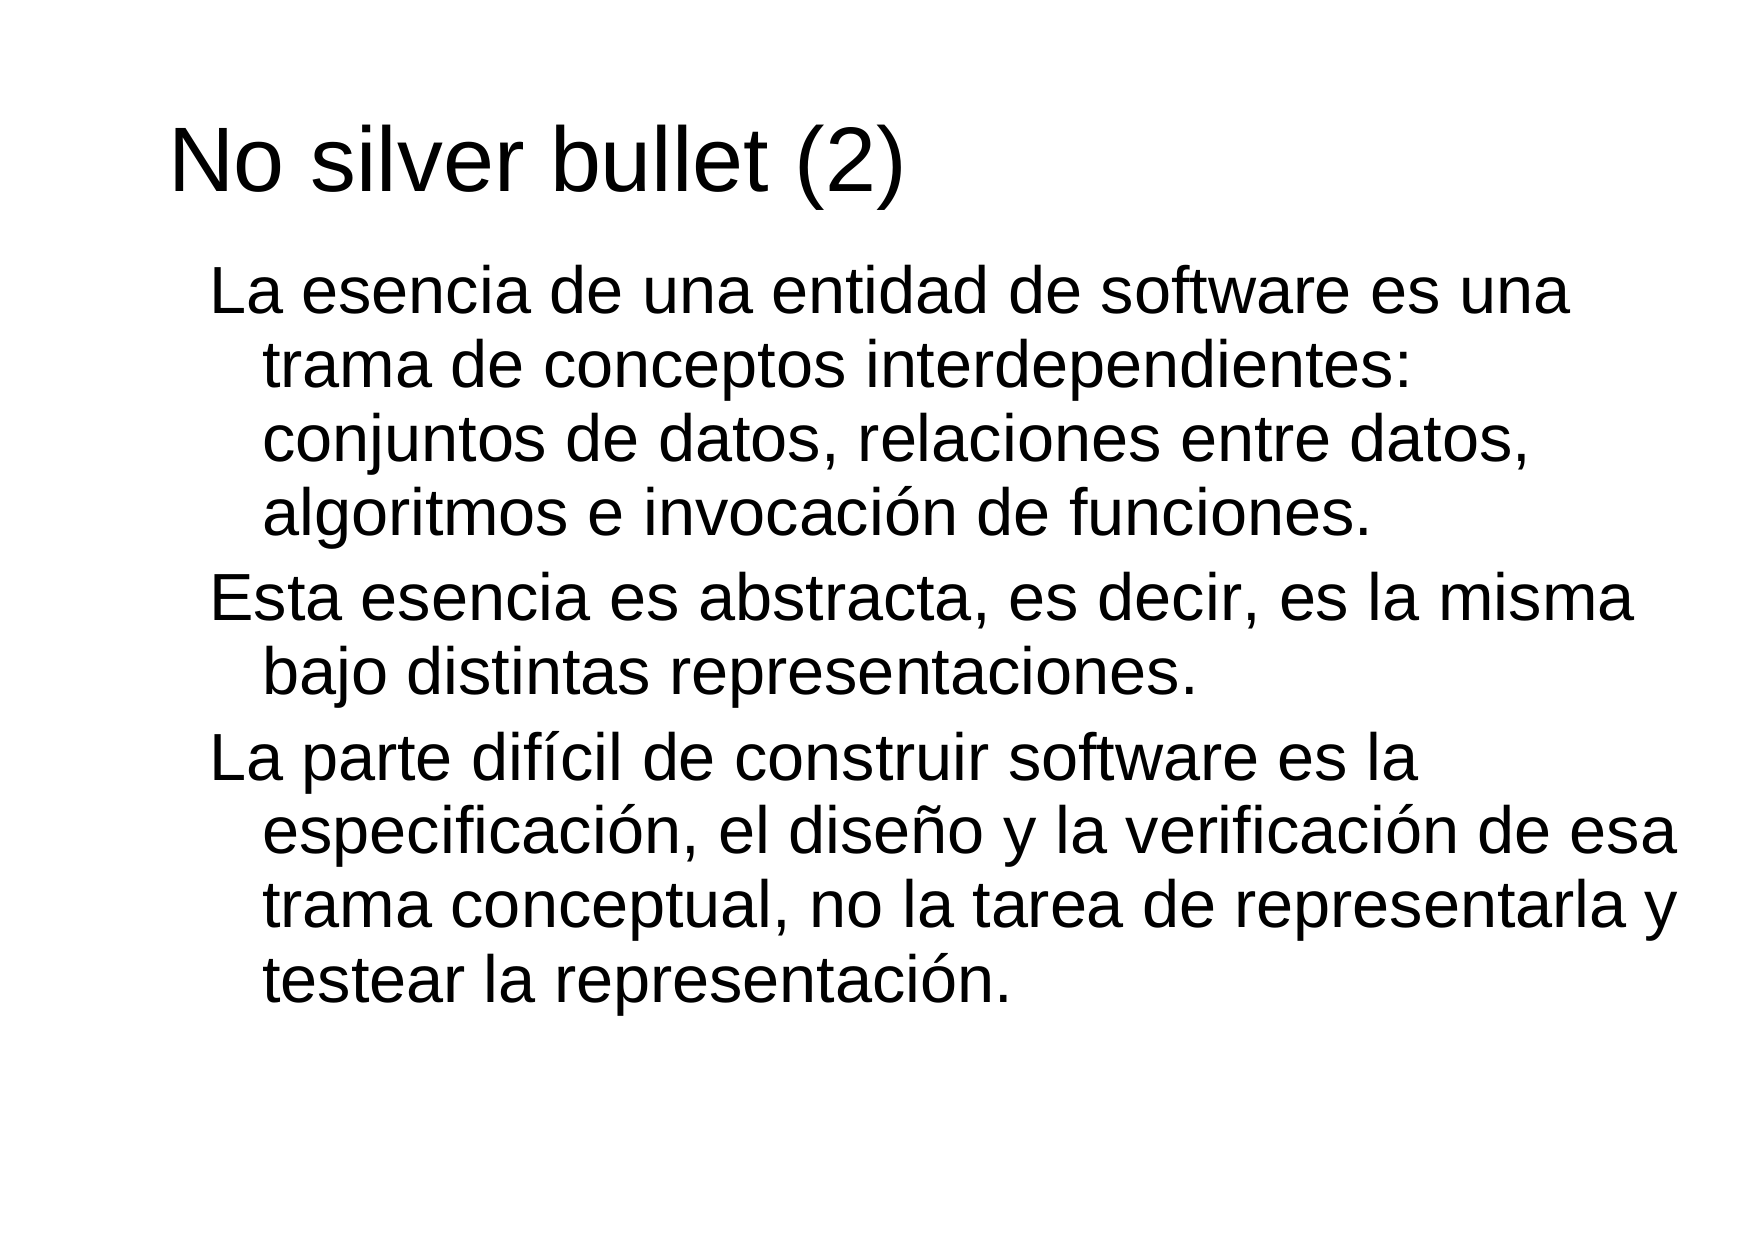

# No silver bullet (2)
La esencia de una entidad de software es una trama de conceptos interdependientes: conjuntos de datos, relaciones entre datos, algoritmos e invocación de funciones.
Esta esencia es abstracta, es decir, es la misma bajo distintas representaciones.
La parte difícil de construir software es la especificación, el diseño y la verificación de esa trama conceptual, no la tarea de representarla y testear la representación.